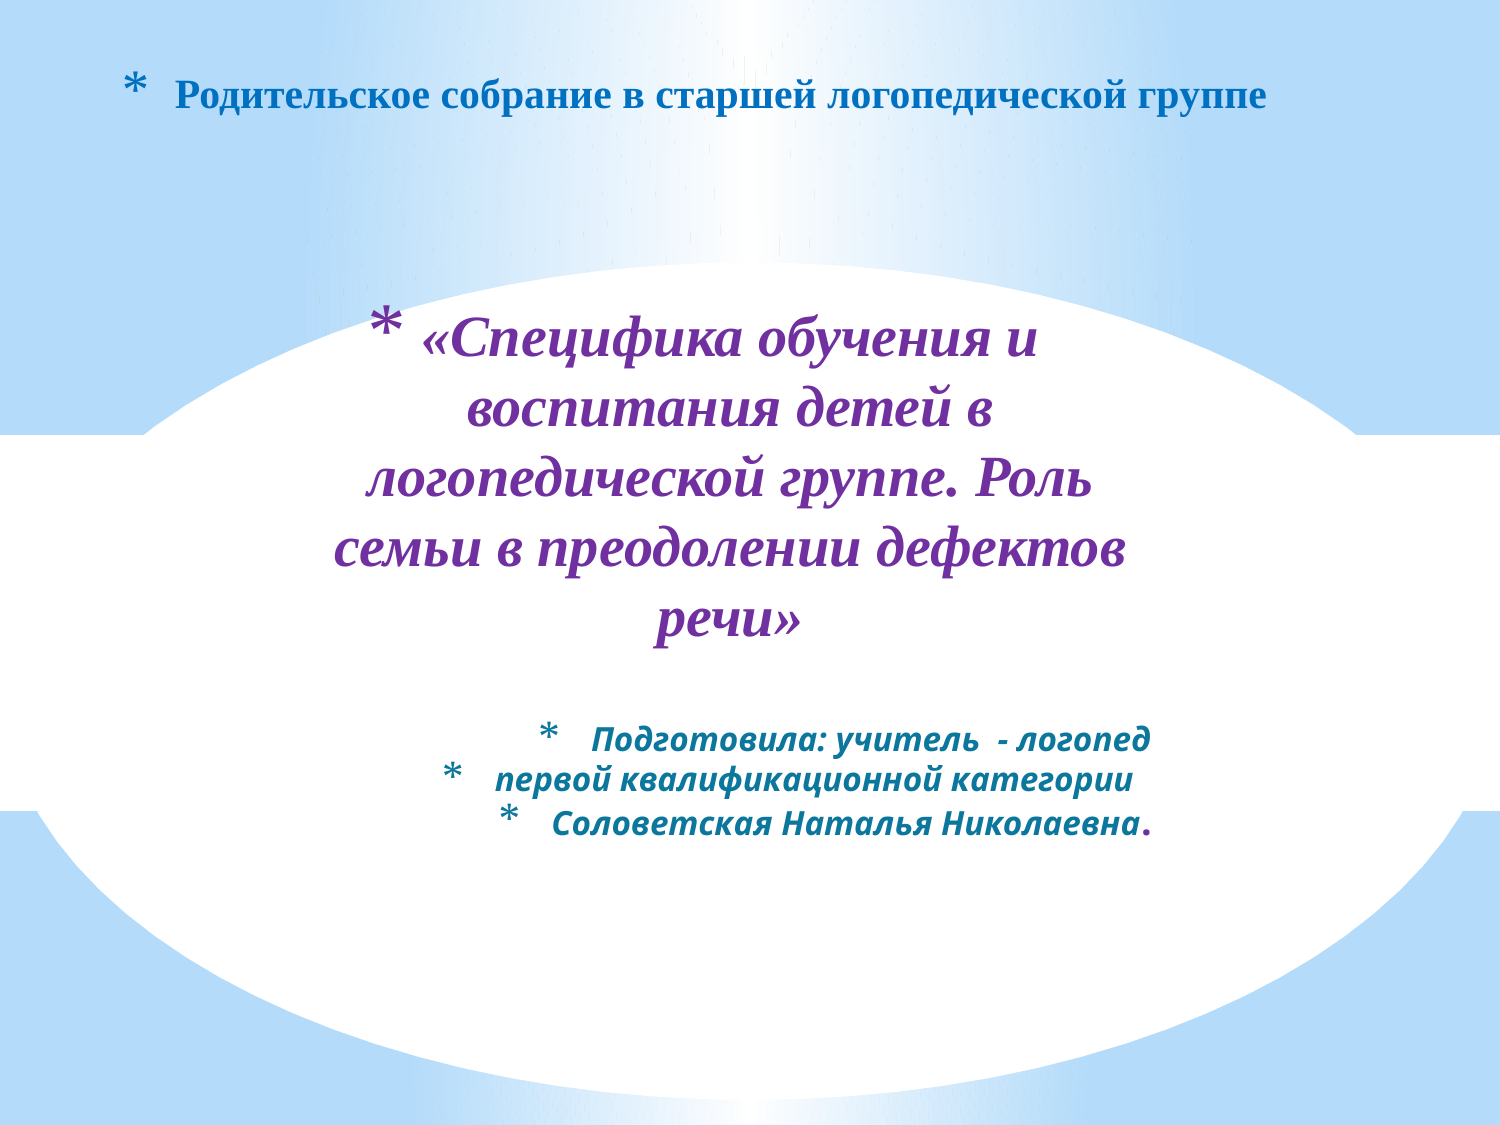

Родительское собрание в старшей логопедической группе
# «Специфика обучения и воспитания детей в логопедической группе. Роль семьи в преодолении дефектов речи»
Подготовила: учитель - логопед
первой квалификационной категории
Соловетская Наталья Николаевна.